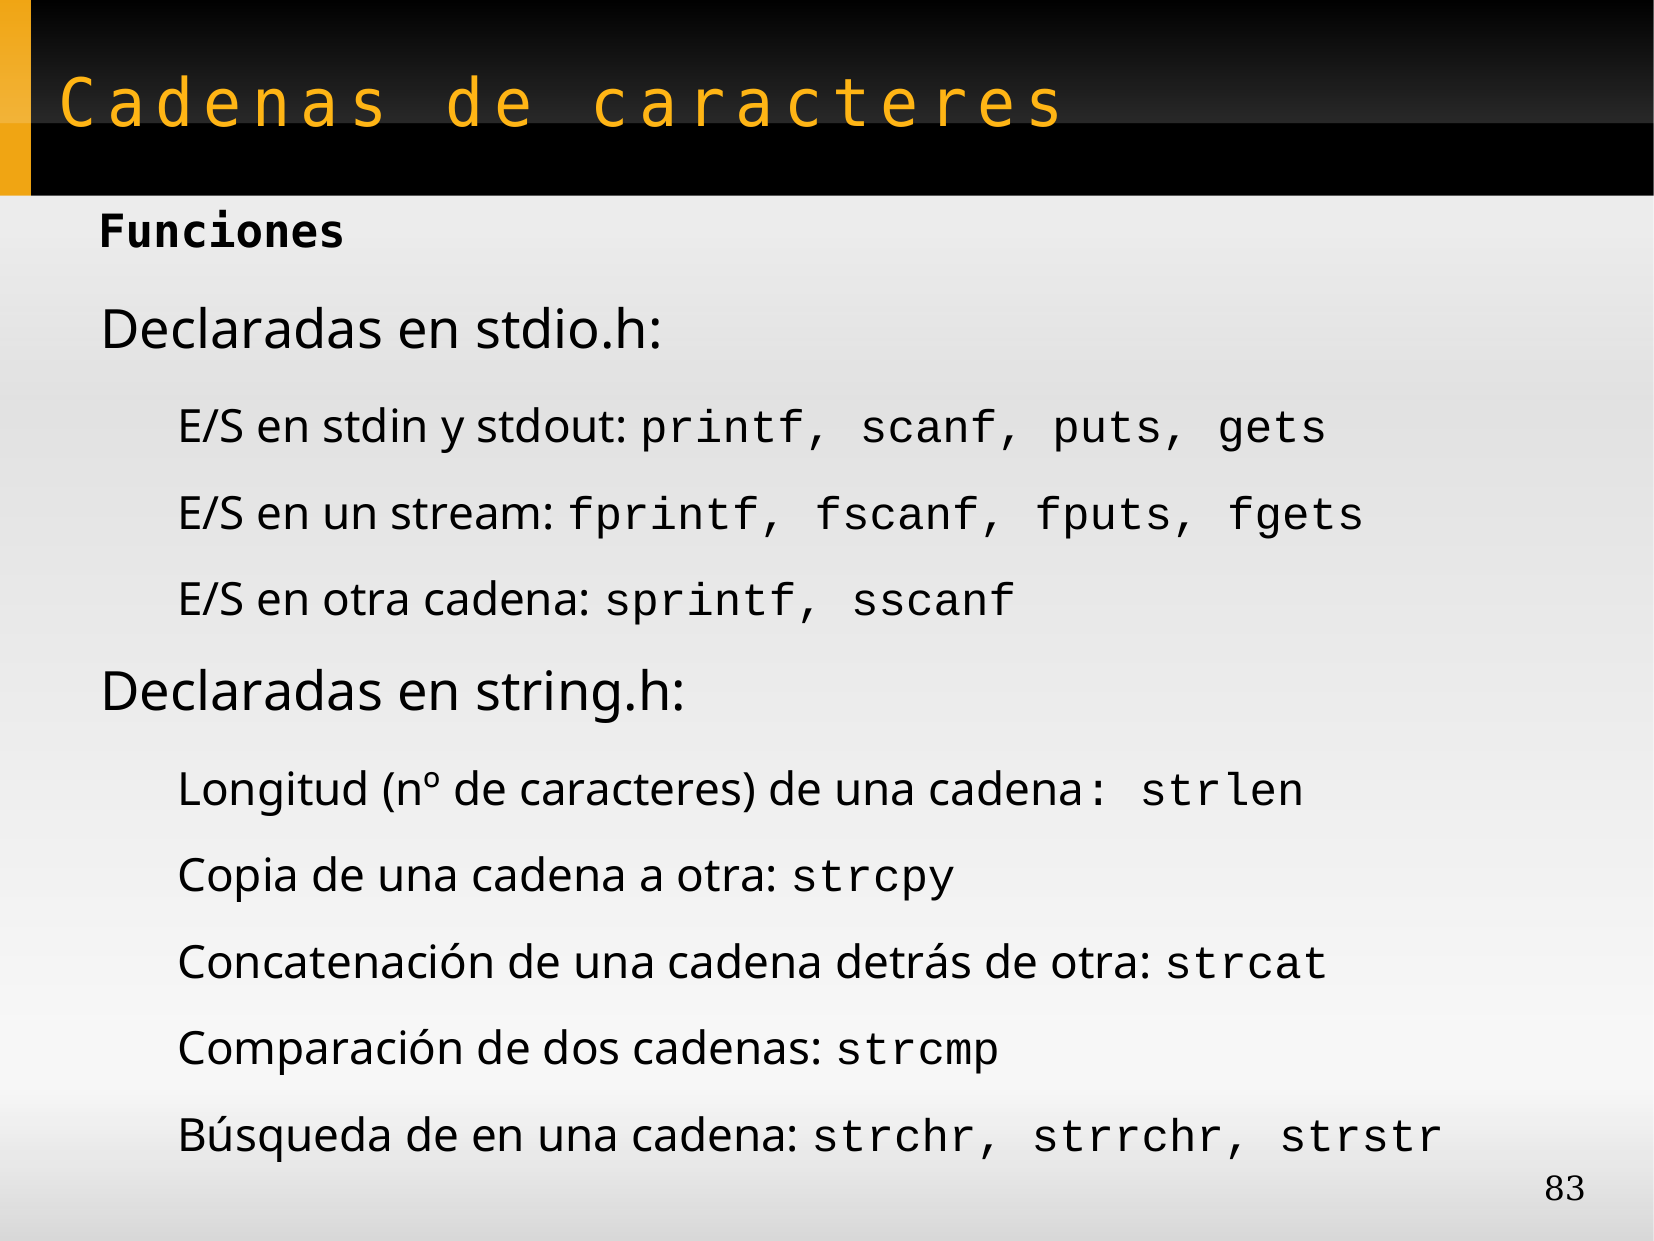

# Cadenas de caracteres
Funciones
Declaradas en stdio.h:
E/S en stdin y stdout: printf, scanf, puts, gets
E/S en un stream: fprintf, fscanf, fputs, fgets
E/S en otra cadena: sprintf, sscanf
Declaradas en string.h:
Longitud (nº de caracteres) de una cadena: strlen
Copia de una cadena a otra: strcpy
Concatenación de una cadena detrás de otra: strcat
Comparación de dos cadenas: strcmp
Búsqueda de en una cadena: strchr, strrchr, strstr
83